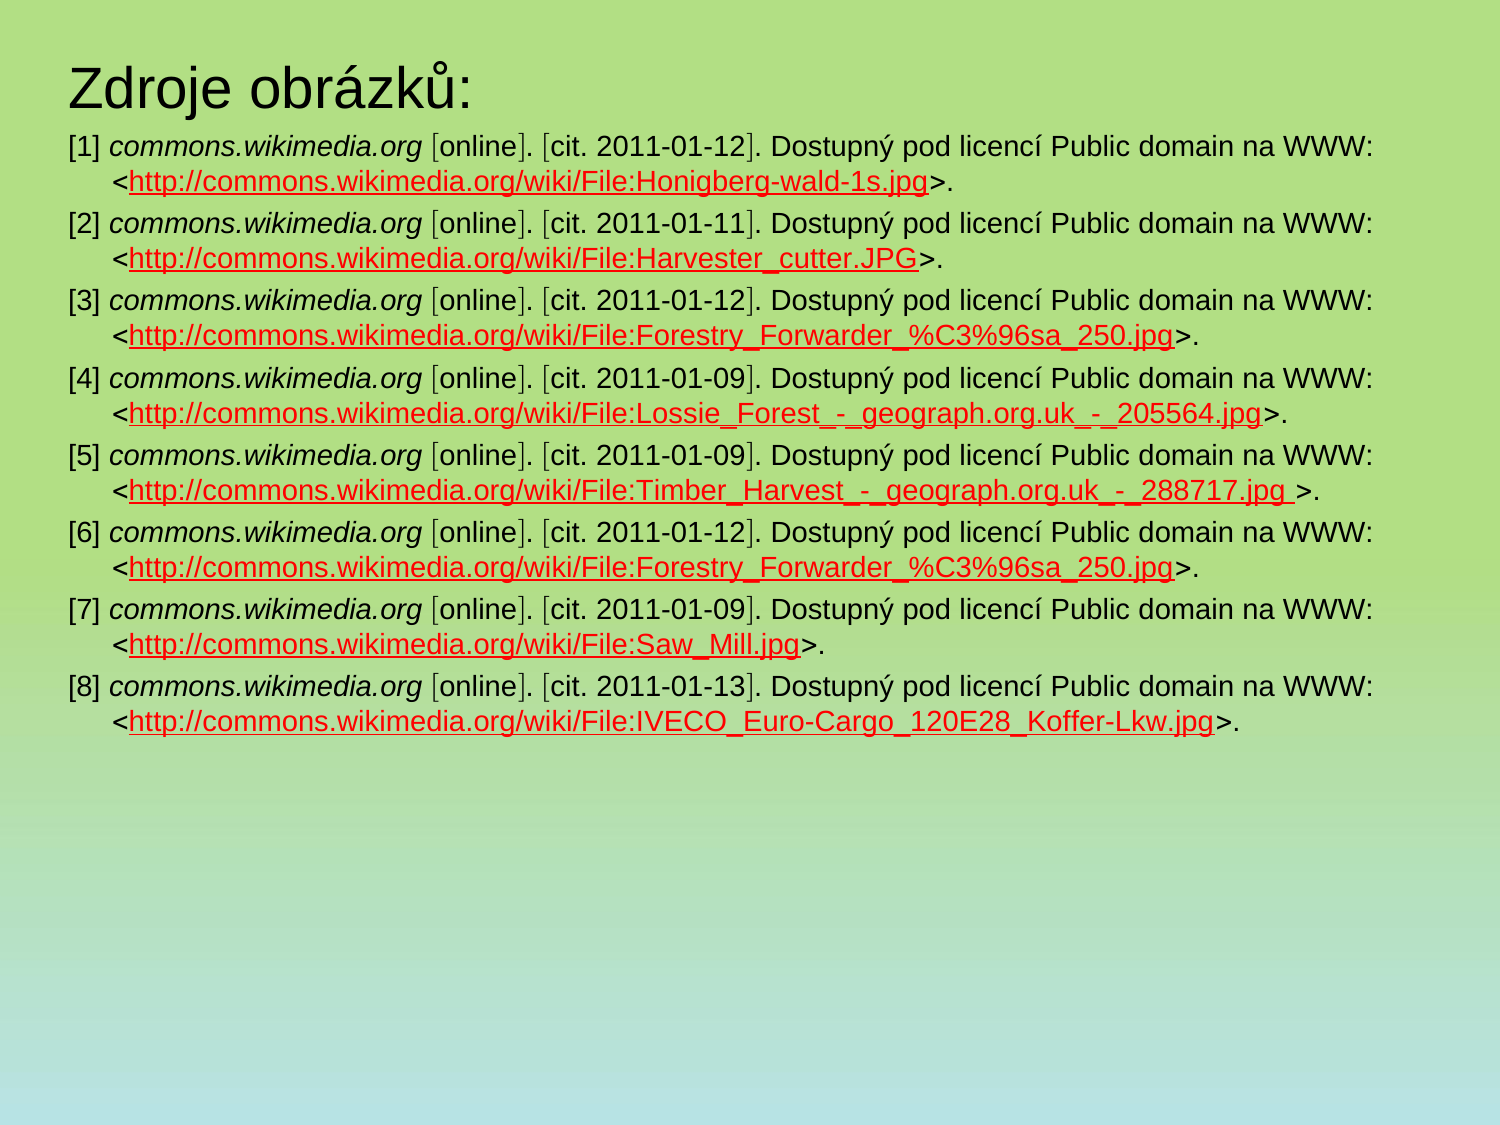

# Zdroje obrázků:
[1] commons.wikimedia.org online. cit. 2011-01-12. Dostupný pod licencí Public domain na WWW: http://commons.wikimedia.org/wiki/File:Honigberg-wald-1s.jpg.
[2] commons.wikimedia.org online. cit. 2011-01-11. Dostupný pod licencí Public domain na WWW: http://commons.wikimedia.org/wiki/File:Harvester_cutter.JPG.
[3] commons.wikimedia.org online. cit. 2011-01-12. Dostupný pod licencí Public domain na WWW: http://commons.wikimedia.org/wiki/File:Forestry_Forwarder_%C3%96sa_250.jpg.
[4] commons.wikimedia.org online. cit. 2011-01-09. Dostupný pod licencí Public domain na WWW: http://commons.wikimedia.org/wiki/File:Lossie_Forest_-_geograph.org.uk_-_205564.jpg.
[5] commons.wikimedia.org online. cit. 2011-01-09. Dostupný pod licencí Public domain na WWW: http://commons.wikimedia.org/wiki/File:Timber_Harvest_-_geograph.org.uk_-_288717.jpg .
[6] commons.wikimedia.org online. cit. 2011-01-12. Dostupný pod licencí Public domain na WWW: http://commons.wikimedia.org/wiki/File:Forestry_Forwarder_%C3%96sa_250.jpg.
[7] commons.wikimedia.org online. cit. 2011-01-09. Dostupný pod licencí Public domain na WWW: http://commons.wikimedia.org/wiki/File:Saw_Mill.jpg.
[8] commons.wikimedia.org online. cit. 2011-01-13. Dostupný pod licencí Public domain na WWW:
http://commons.wikimedia.org/wiki/File:IVECO_Euro-Cargo_120E28_Koffer-Lkw.jpg.